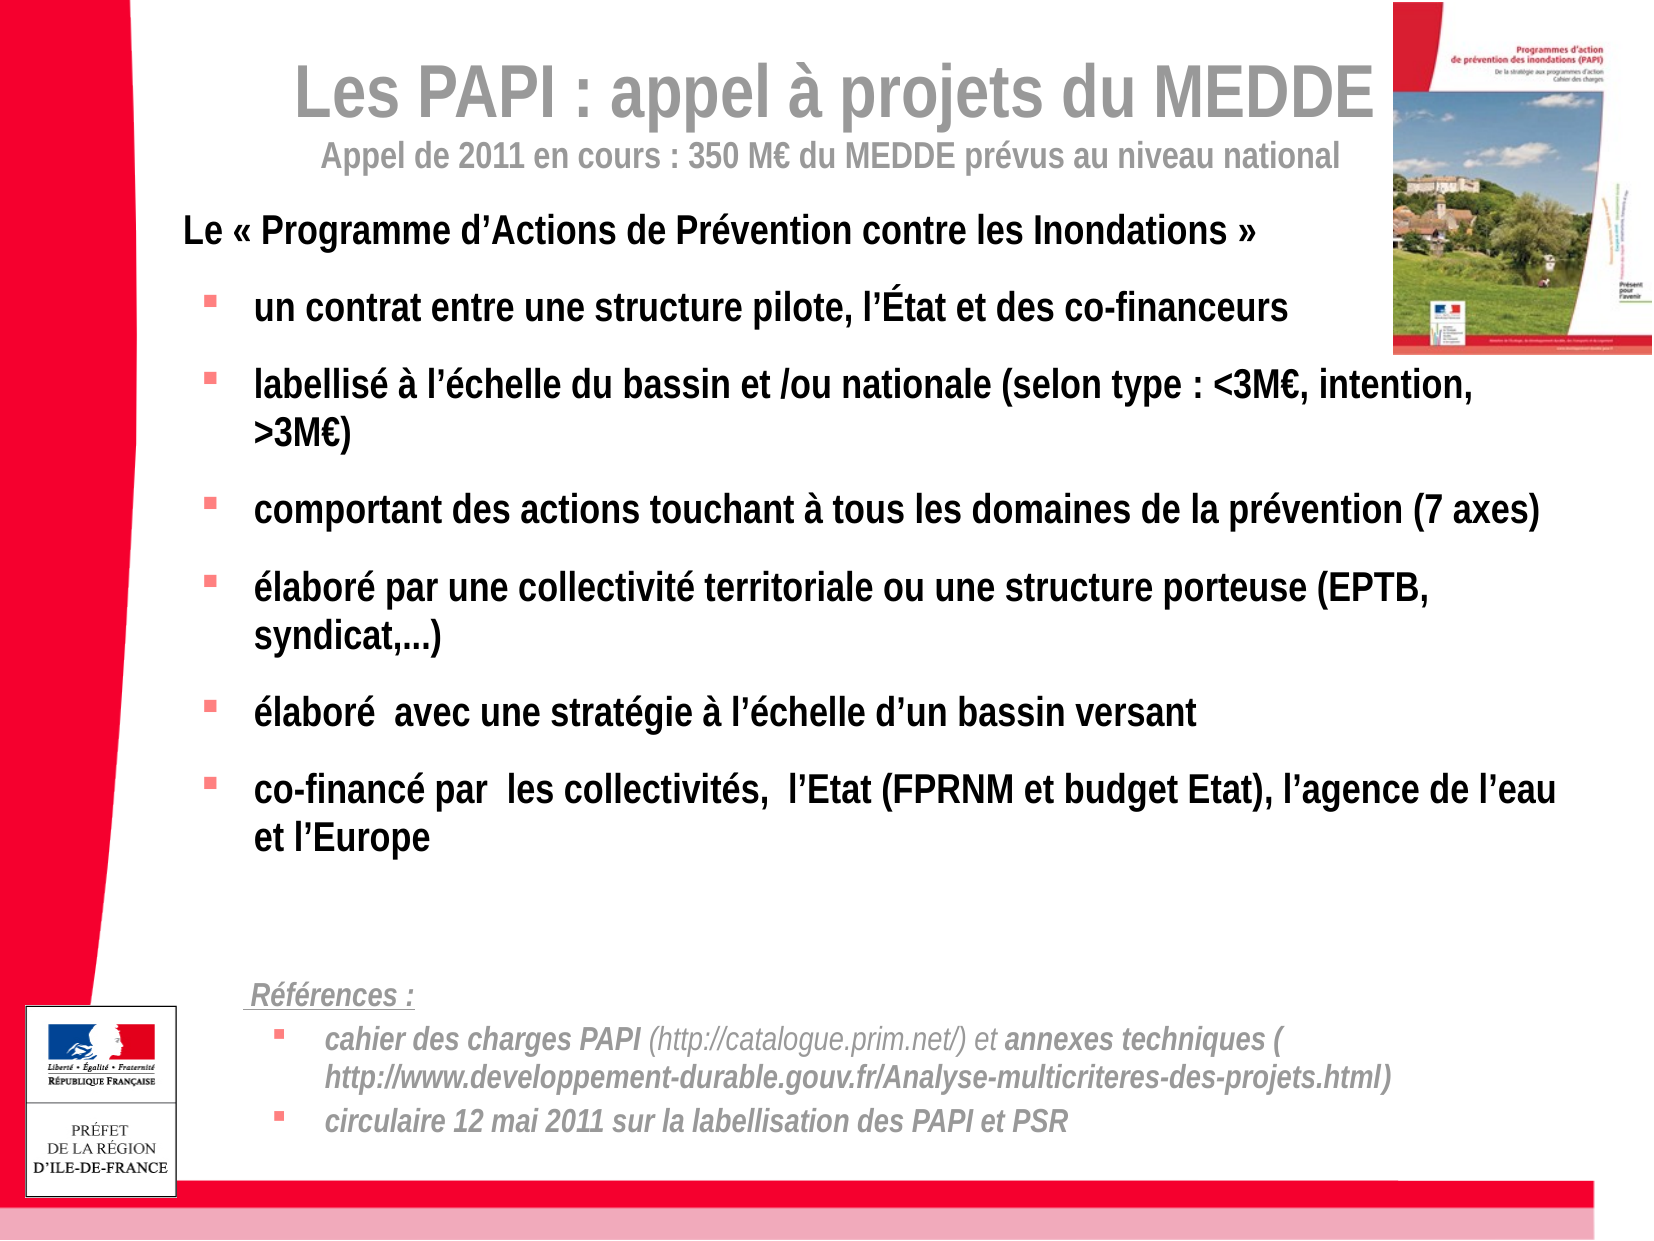

# Les PAPI : appel à projets du MEDDE Appel de 2011 en cours : 350 M€ du MEDDE prévus au niveau national
Le « Programme d’Actions de Prévention contre les Inondations »
un contrat entre une structure pilote, l’État et des co-financeurs
labellisé à l’échelle du bassin et /ou nationale (selon type : <3M€, intention, >3M€)
comportant des actions touchant à tous les domaines de la prévention (7 axes)
élaboré par une collectivité territoriale ou une structure porteuse (EPTB, syndicat,...)
élaboré avec une stratégie à l’échelle d’un bassin versant
co-financé par les collectivités, l’Etat (FPRNM et budget Etat), l’agence de l’eau et l’Europe
 Références :
cahier des charges PAPI (http://catalogue.prim.net/) et annexes techniques (http://www.developpement-durable.gouv.fr/Analyse-multicriteres-des-projets.html)
circulaire 12 mai 2011 sur la labellisation des PAPI et PSR